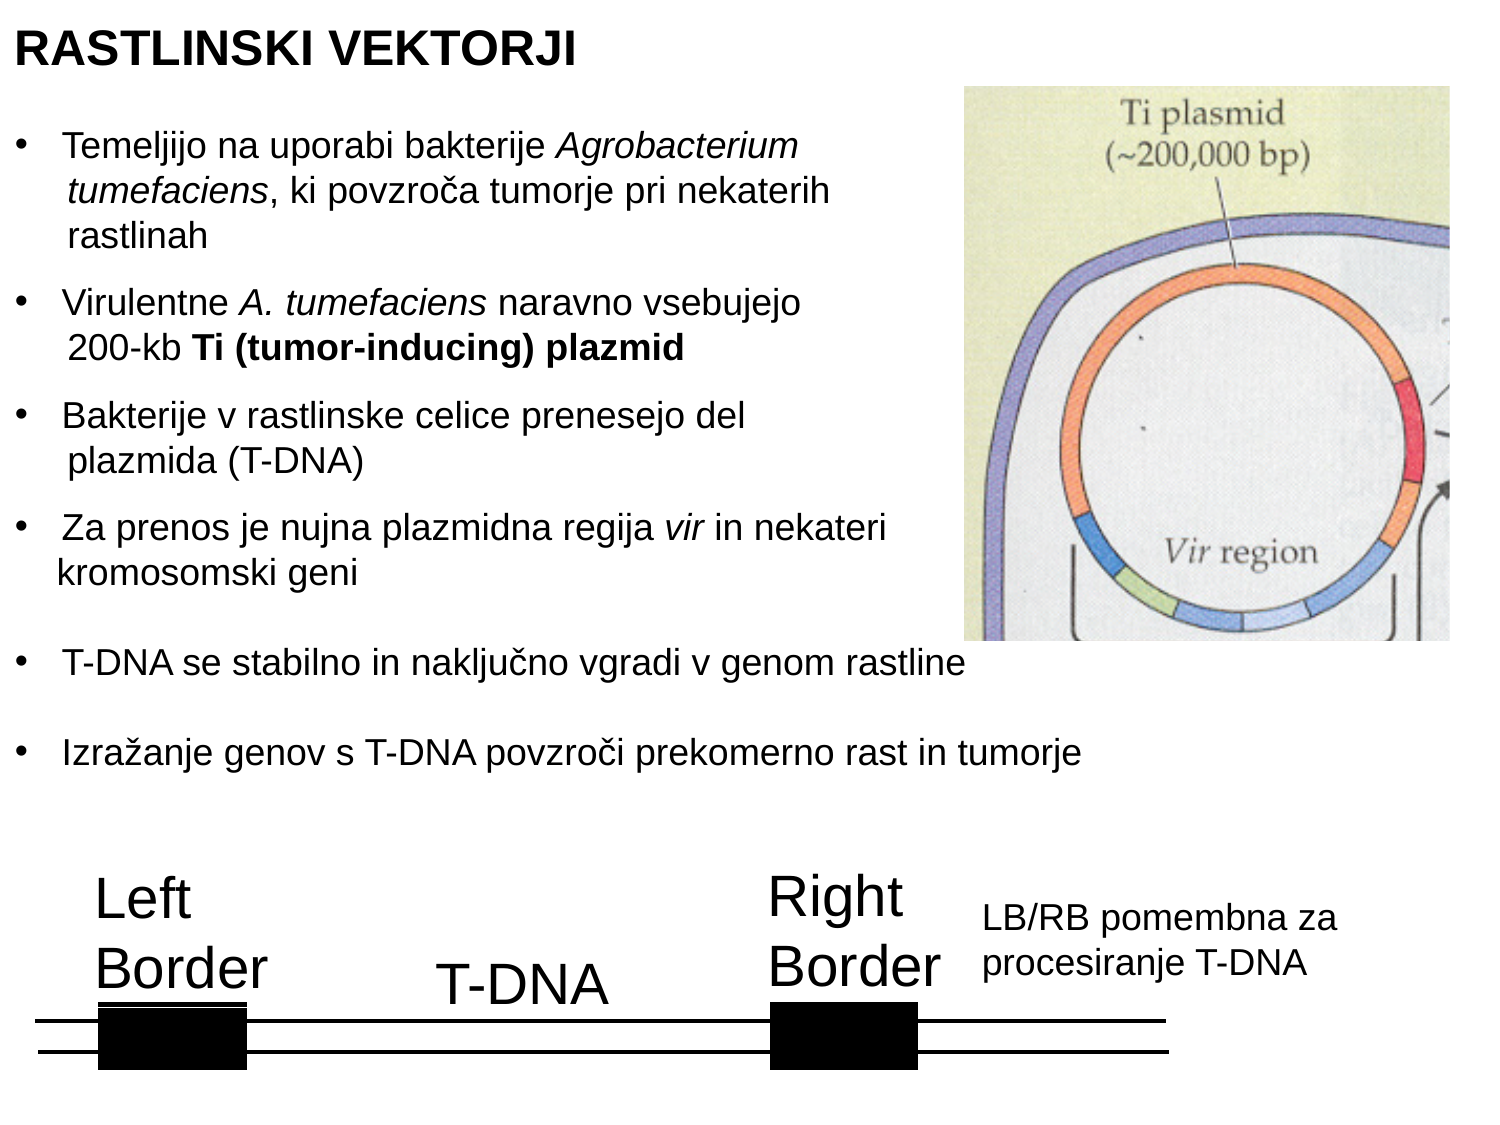

RASTLINSKI VEKTORJI
Temeljijo na uporabi bakterije Agrobacterium
 tumefaciens, ki povzroča tumorje pri nekaterih
 rastlinah
Virulentne A. tumefaciens naravno vsebujejo
 200-kb Ti (tumor-inducing) plazmid
Bakterije v rastlinske celice prenesejo del
 plazmida (T-DNA)
Za prenos je nujna plazmidna regija vir in nekateri
 kromosomski geni
T-DNA se stabilno in naključno vgradi v genom rastline
Izražanje genov s T-DNA povzroči prekomerno rast in tumorje
Right Border
Left
Border
T-DNA
LB/RB pomembna za
procesiranje T-DNA